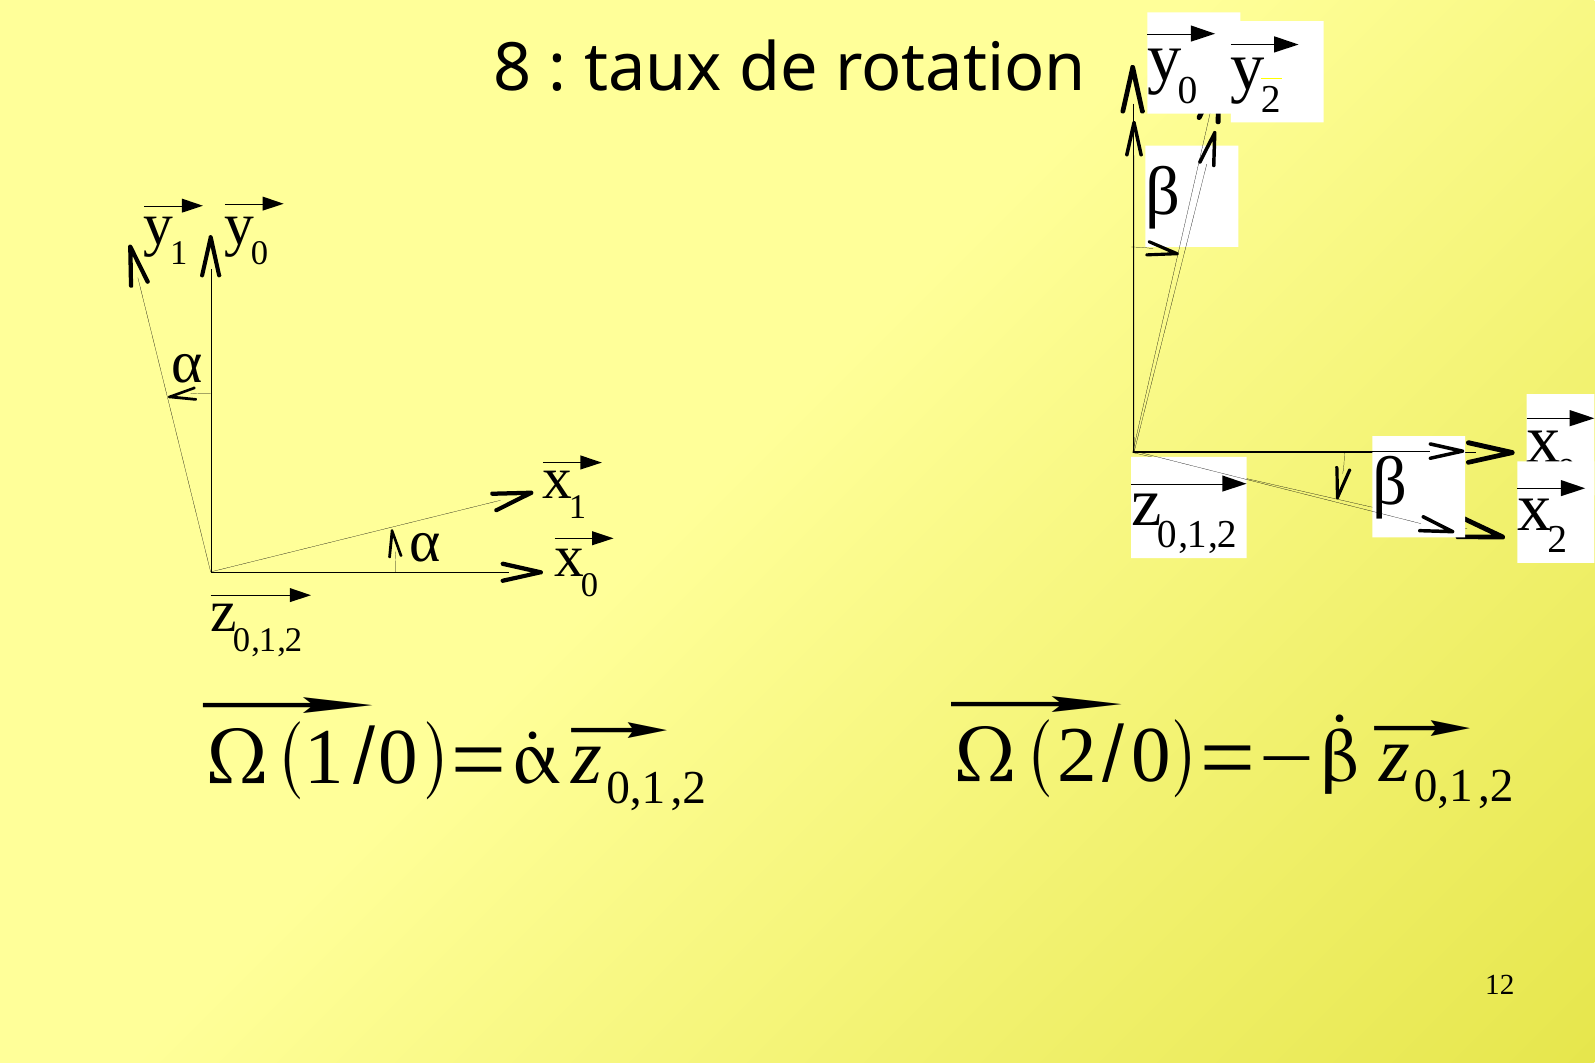

# 8 : taux de rotation
12